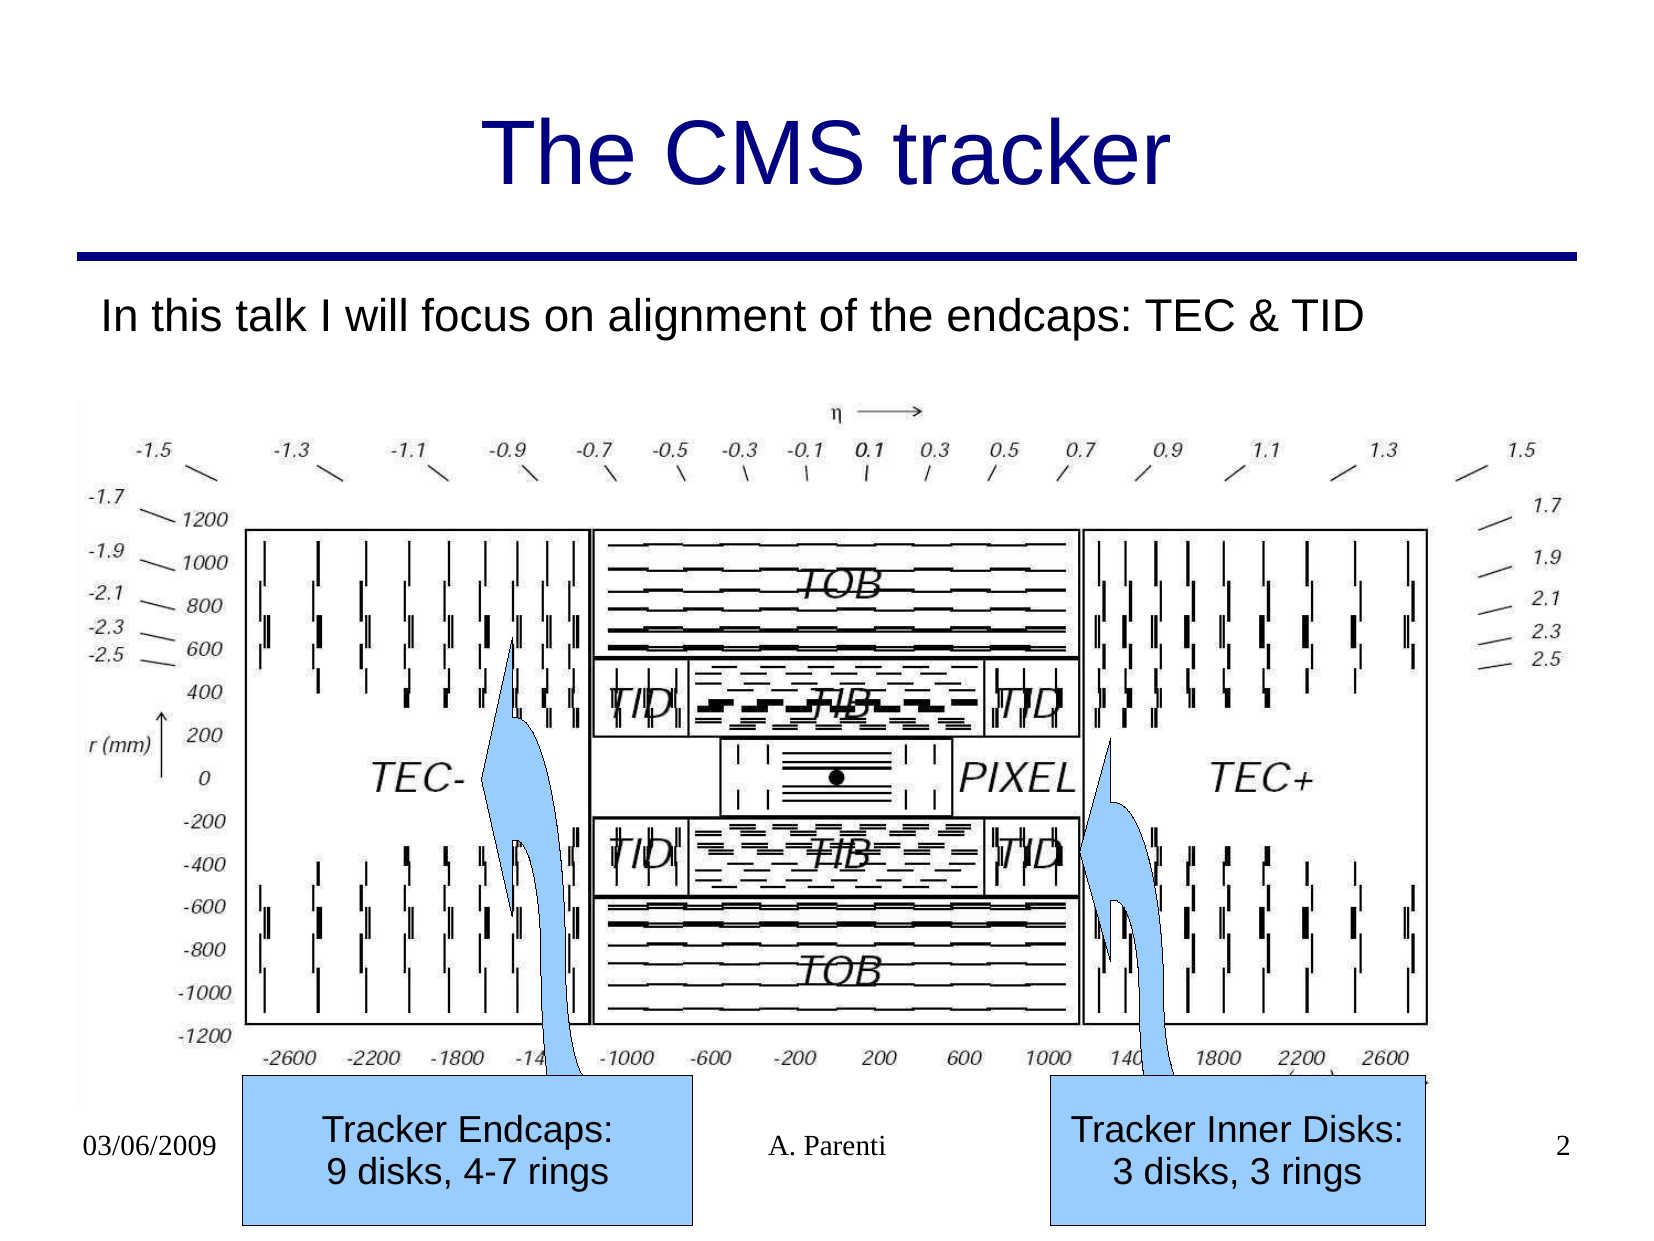

# The CMS tracker
In this talk I will focus on alignment of the endcaps: TEC & TID
Tracker Endcaps:
9 disks, 4-7 rings
Tracker Inner Disks:
3 disks, 3 rings
2